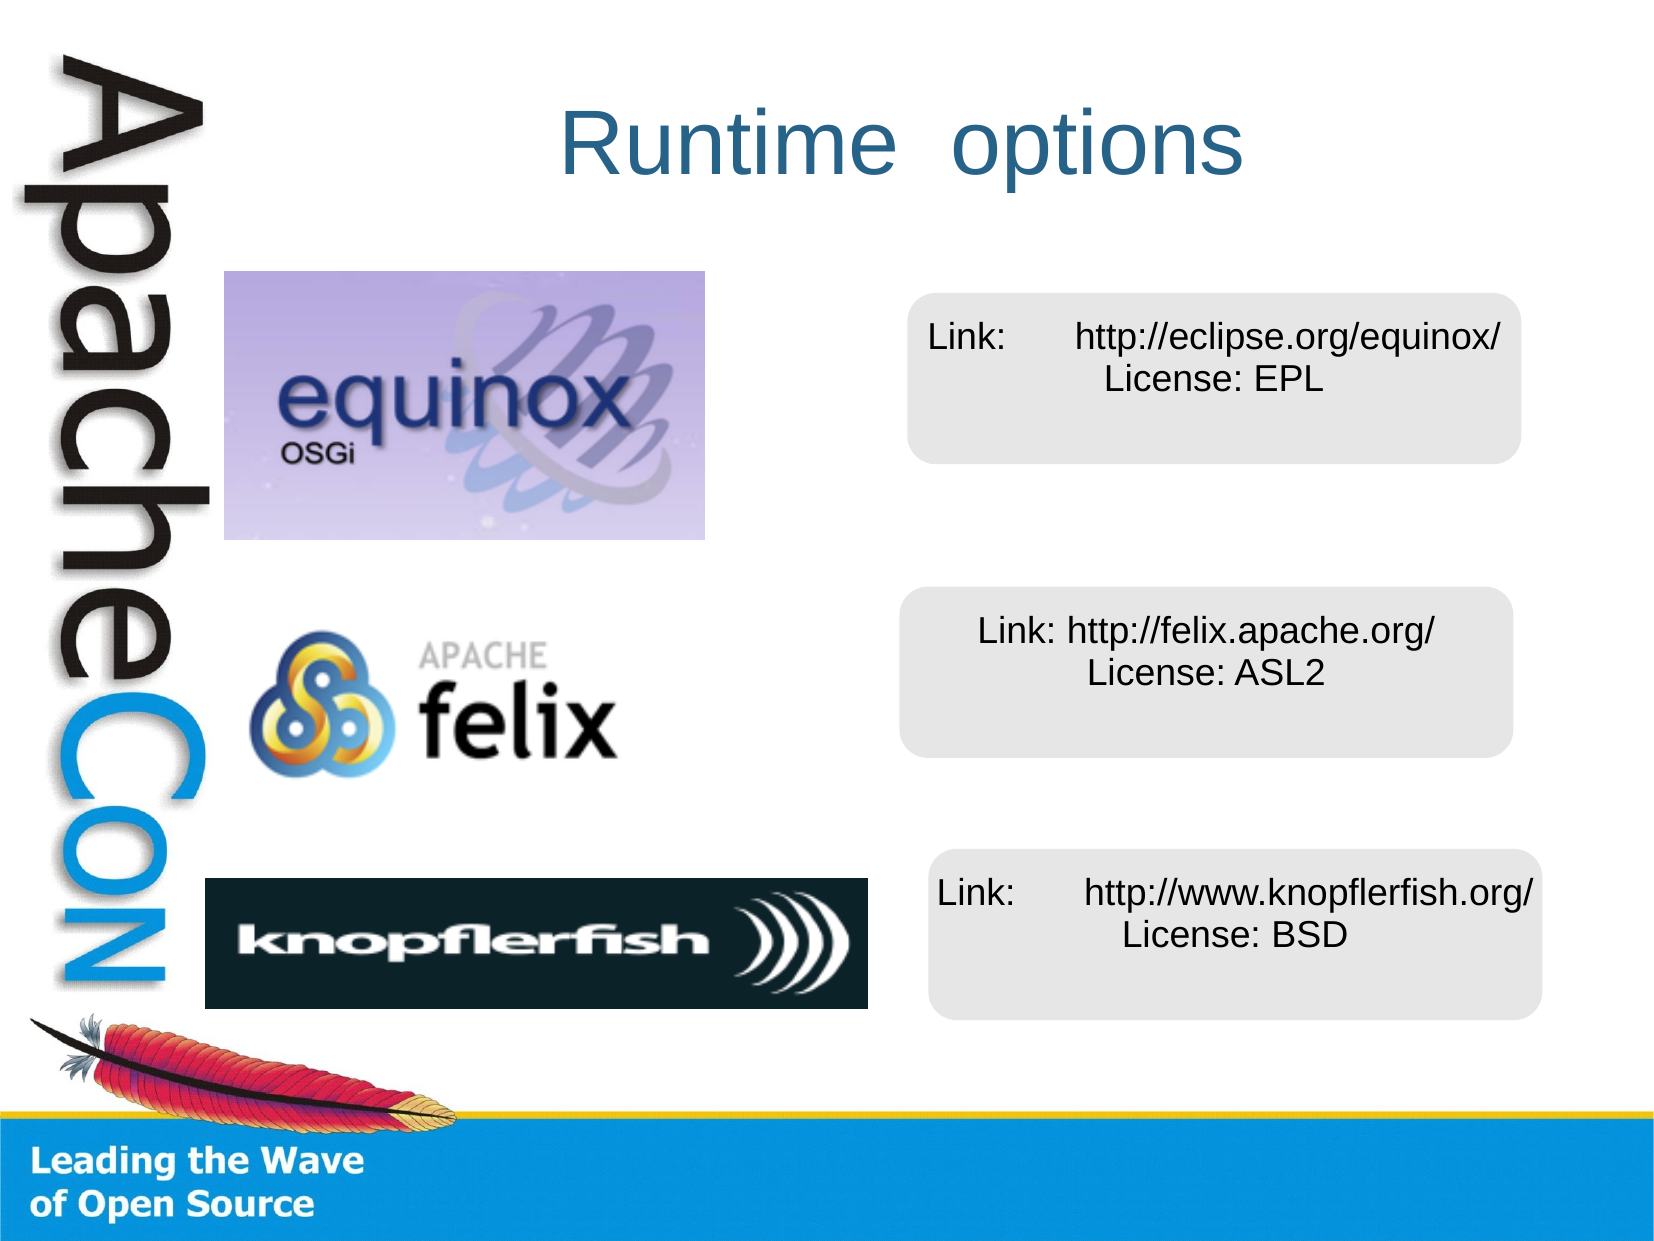

# Runtime options
Link: 	http://eclipse.org/equinox/
License: EPL
Link: http://felix.apache.org/
License: ASL2
Link: 	http://www.knopflerfish.org/
License: BSD